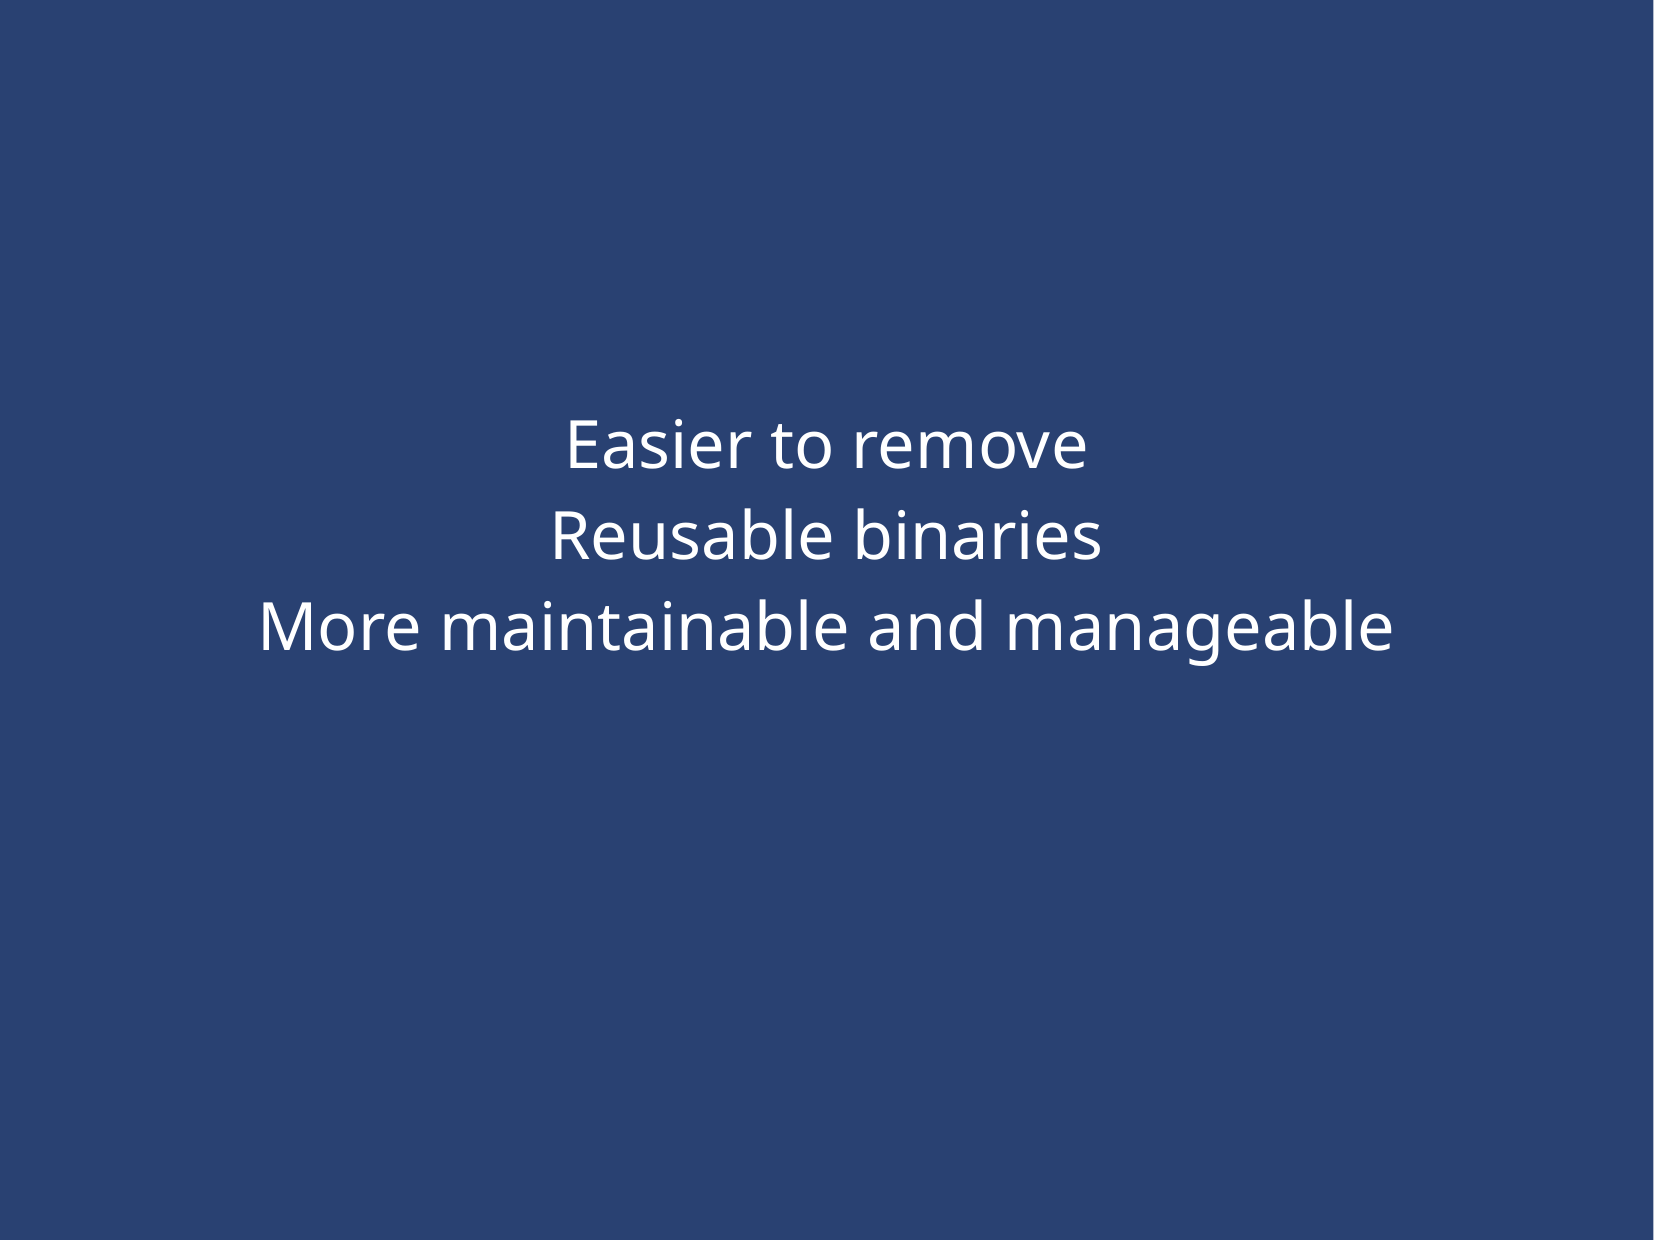

# Easier to remove
Reusable binaries
More maintainable and manageable